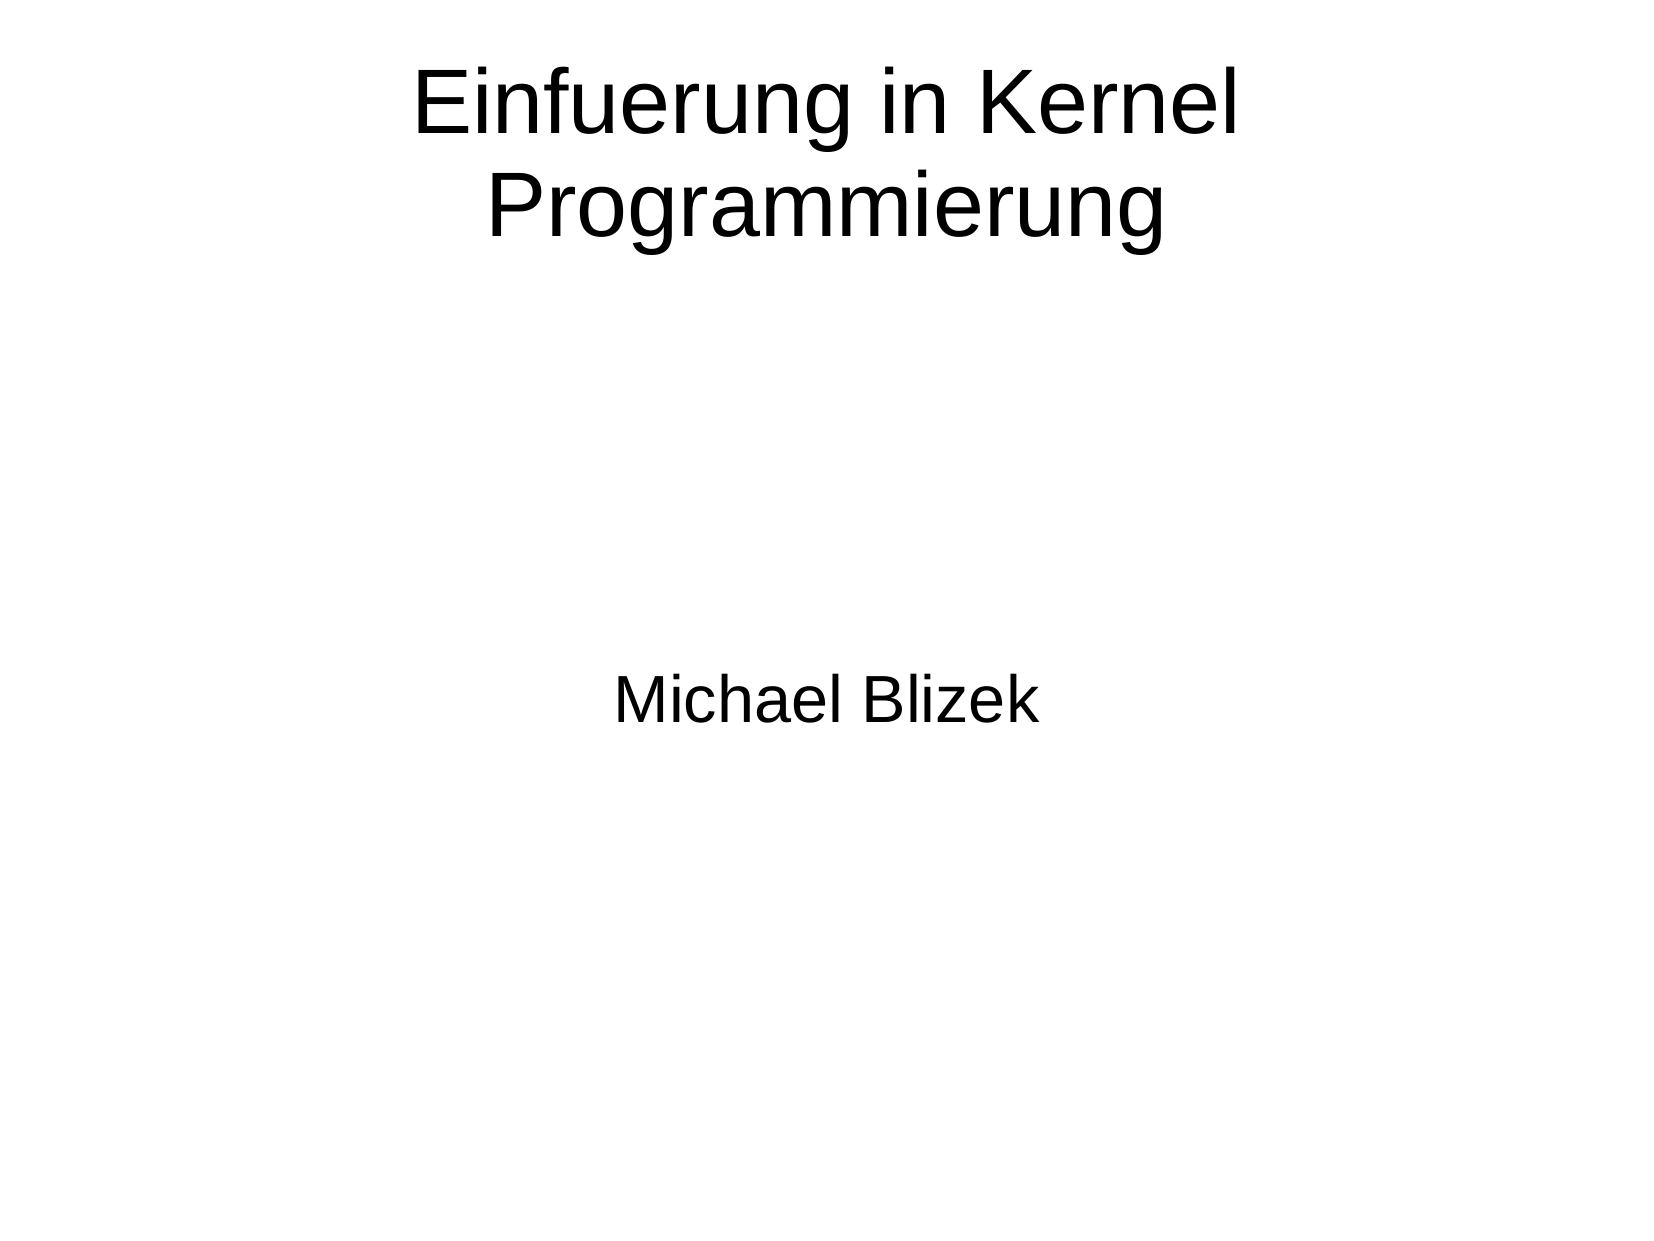

# Einfuerung in Kernel Programmierung
Michael Blizek